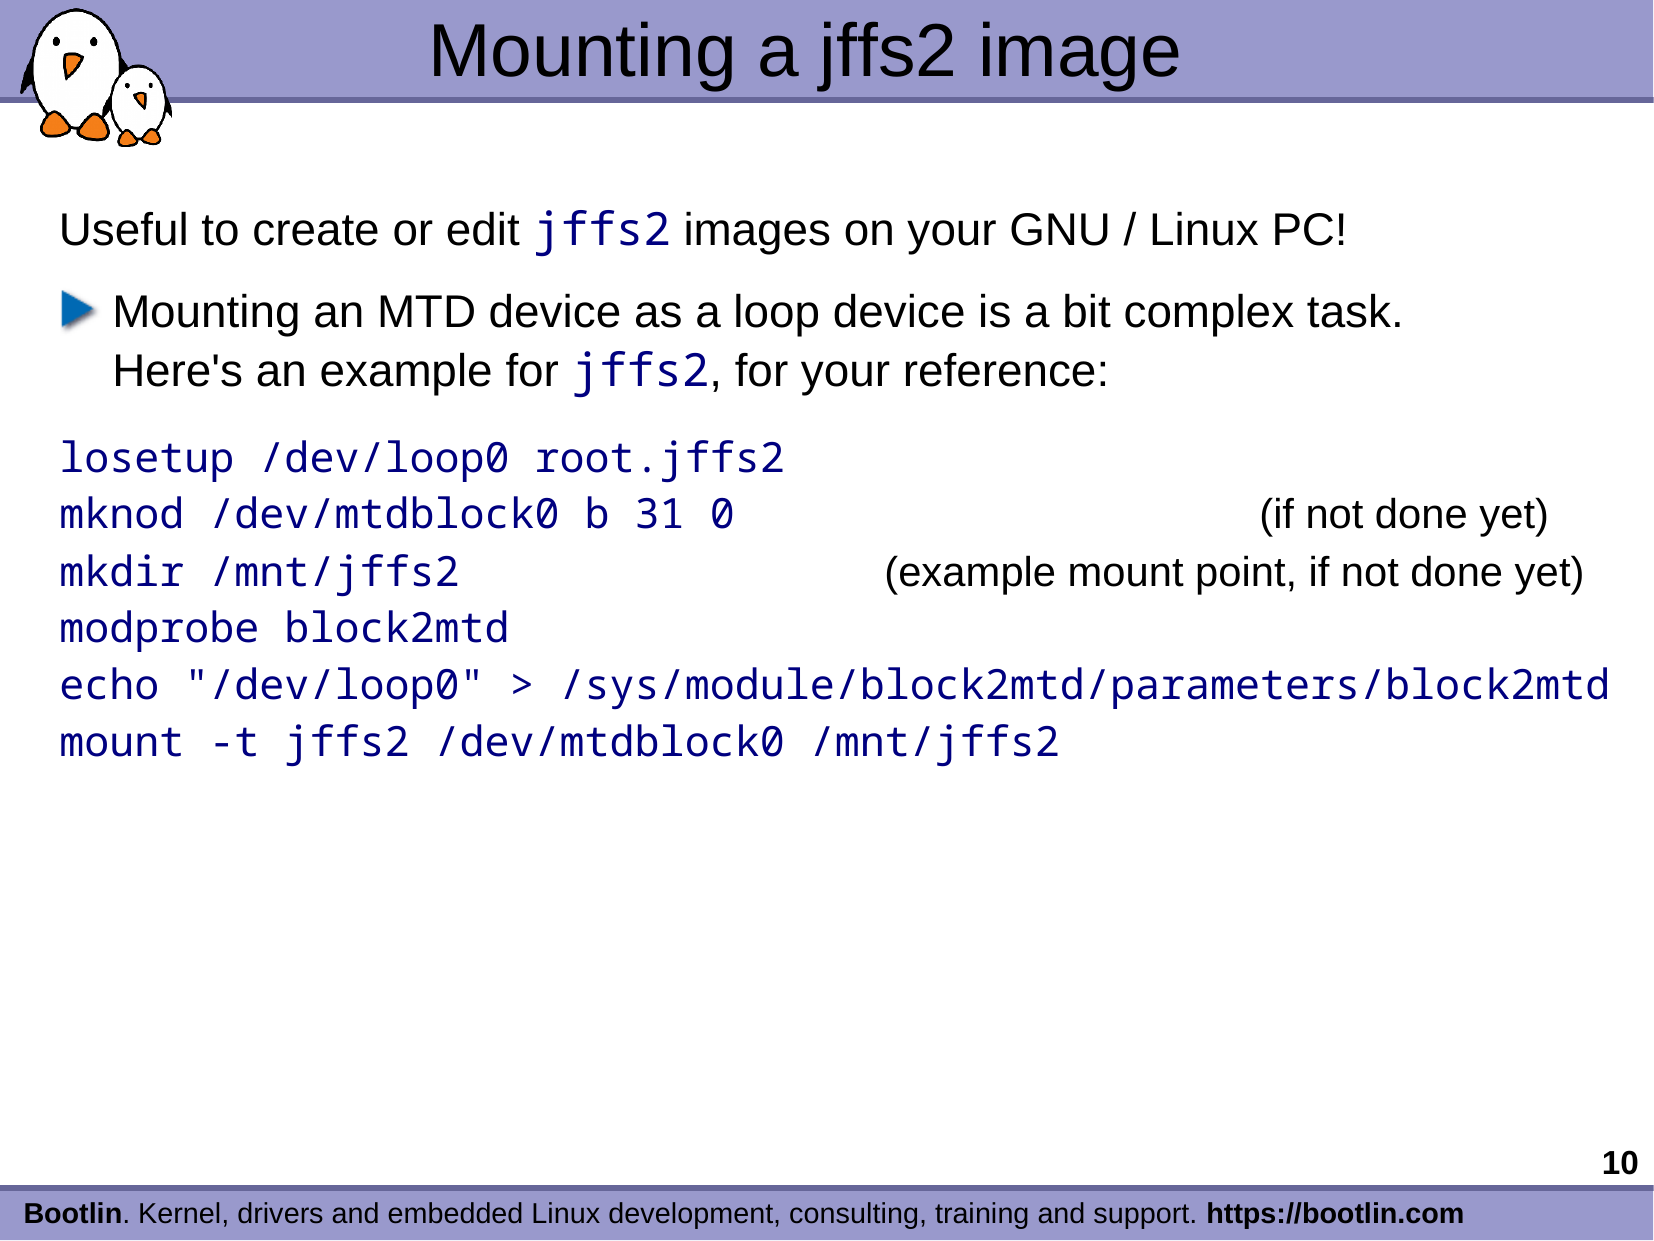

# Mounting a jffs2 image
Useful to create or edit jffs2 images on your GNU / Linux PC!
Mounting an MTD device as a loop device is a bit complex task.
Here's an example for jffs2, for your reference:
losetup /dev/loop0 root.jffs2
mknod /dev/mtdblock0 b 31 0 							(if not done yet)
mkdir /mnt/jffs2 						(example mount point, if not done yet)
modprobe block2mtd
echo "/dev/loop0" > /sys/module/block2mtd/parameters/block2mtd
mount -t jffs2 /dev/mtdblock0 /mnt/jffs2